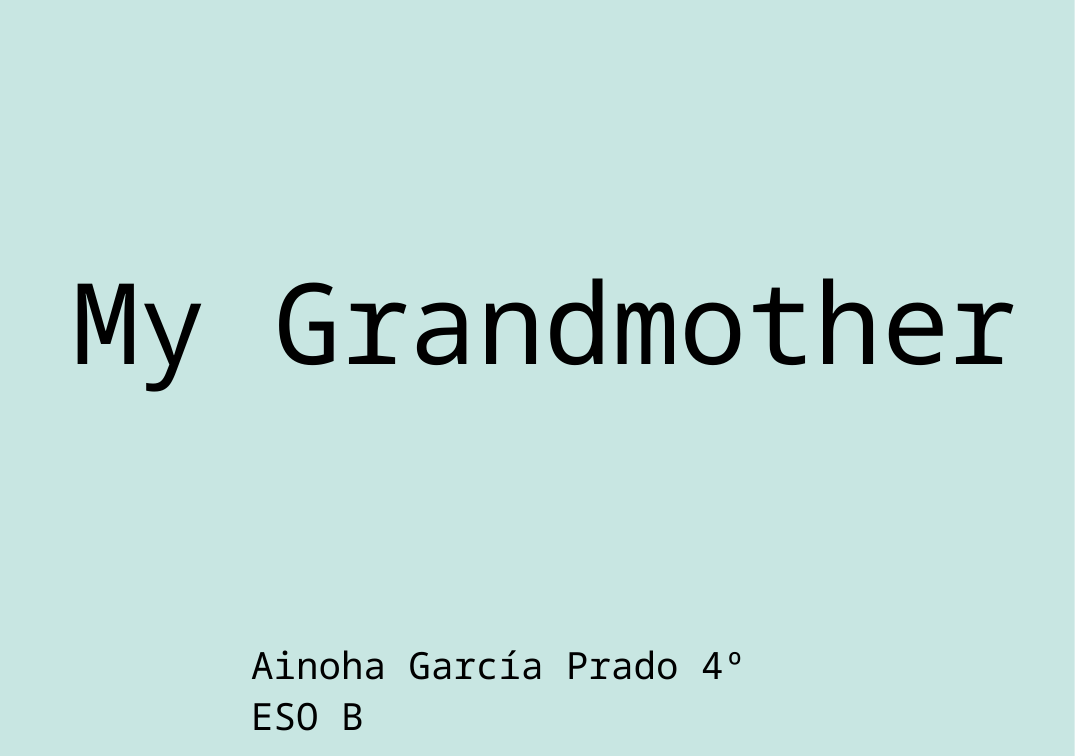

# My Grandmother
Ainoha García Prado 4º ESO B